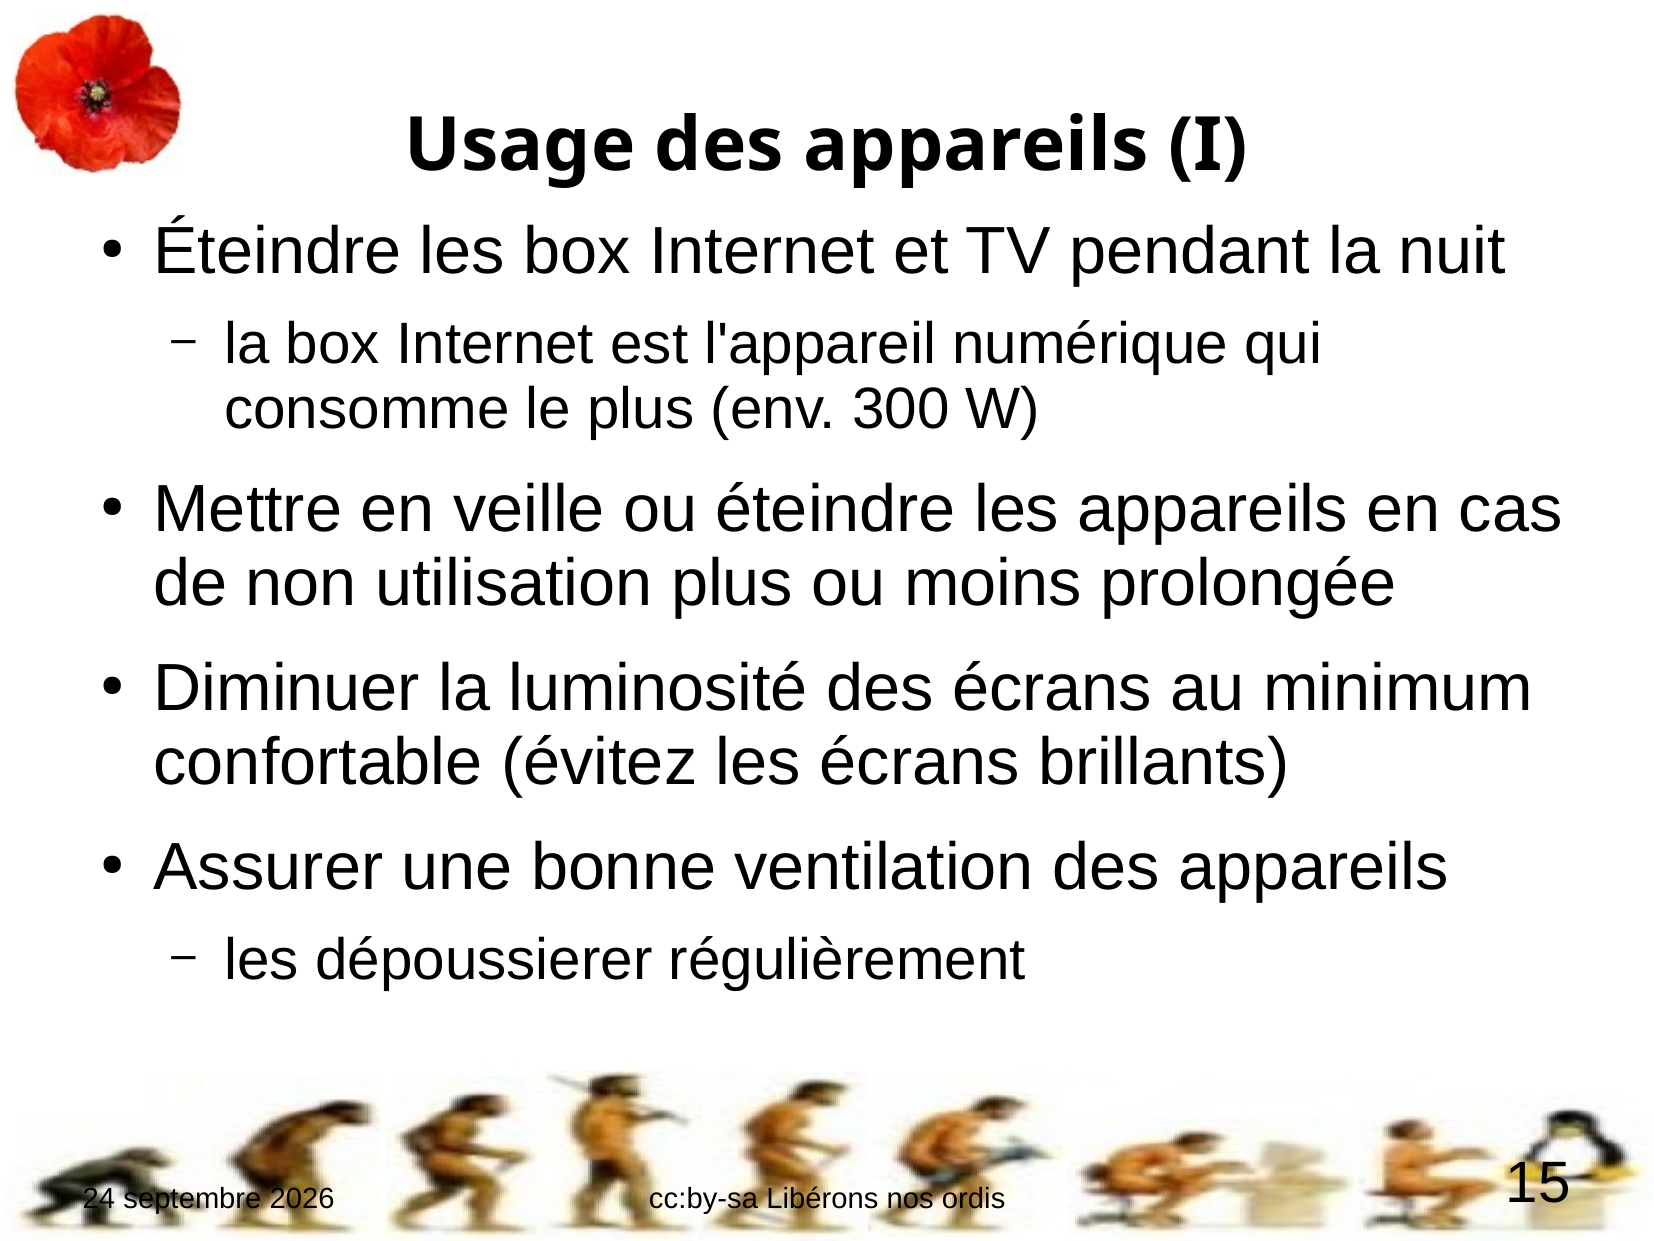

# Usage des appareils (I)
Éteindre les box Internet et TV pendant la nuit
la box Internet est l'appareil numérique qui consomme le plus (env. 300 W)
Mettre en veille ou éteindre les appareils en cas de non utilisation plus ou moins prolongée
Diminuer la luminosité des écrans au minimum confortable (évitez les écrans brillants)
Assurer une bonne ventilation des appareils
les dépoussierer régulièrement